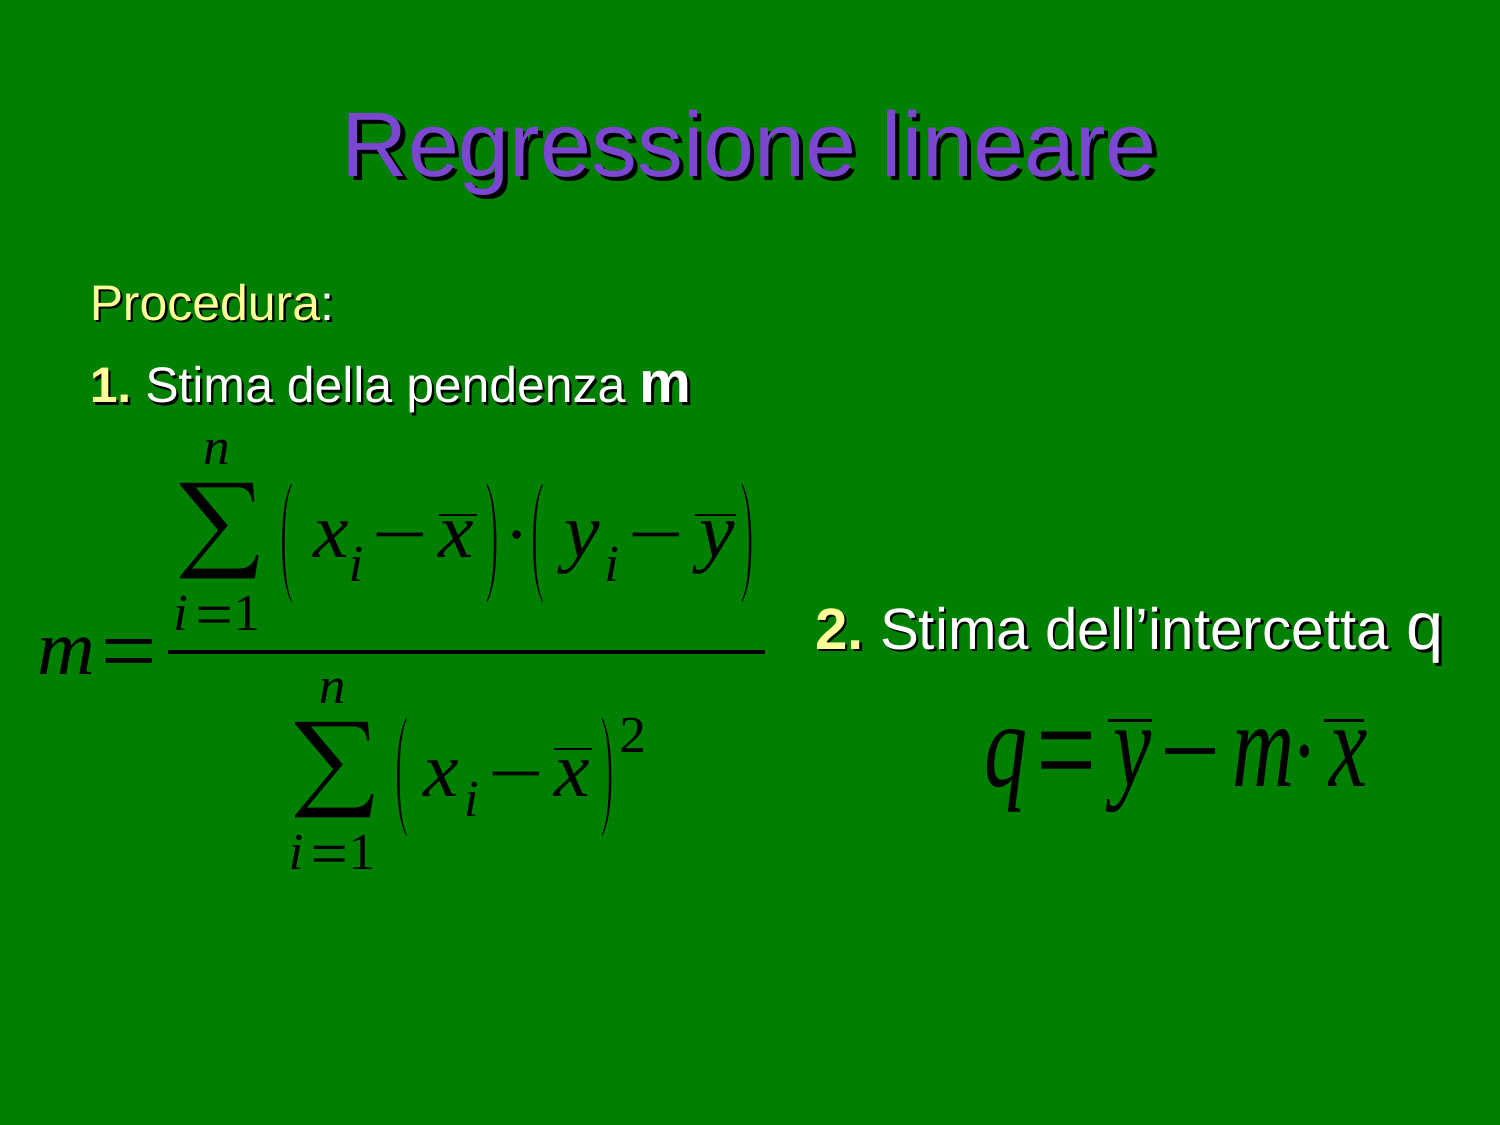

# Regressione lineare
Procedura:
1. Stima della pendenza m
2. Stima dell’intercetta q